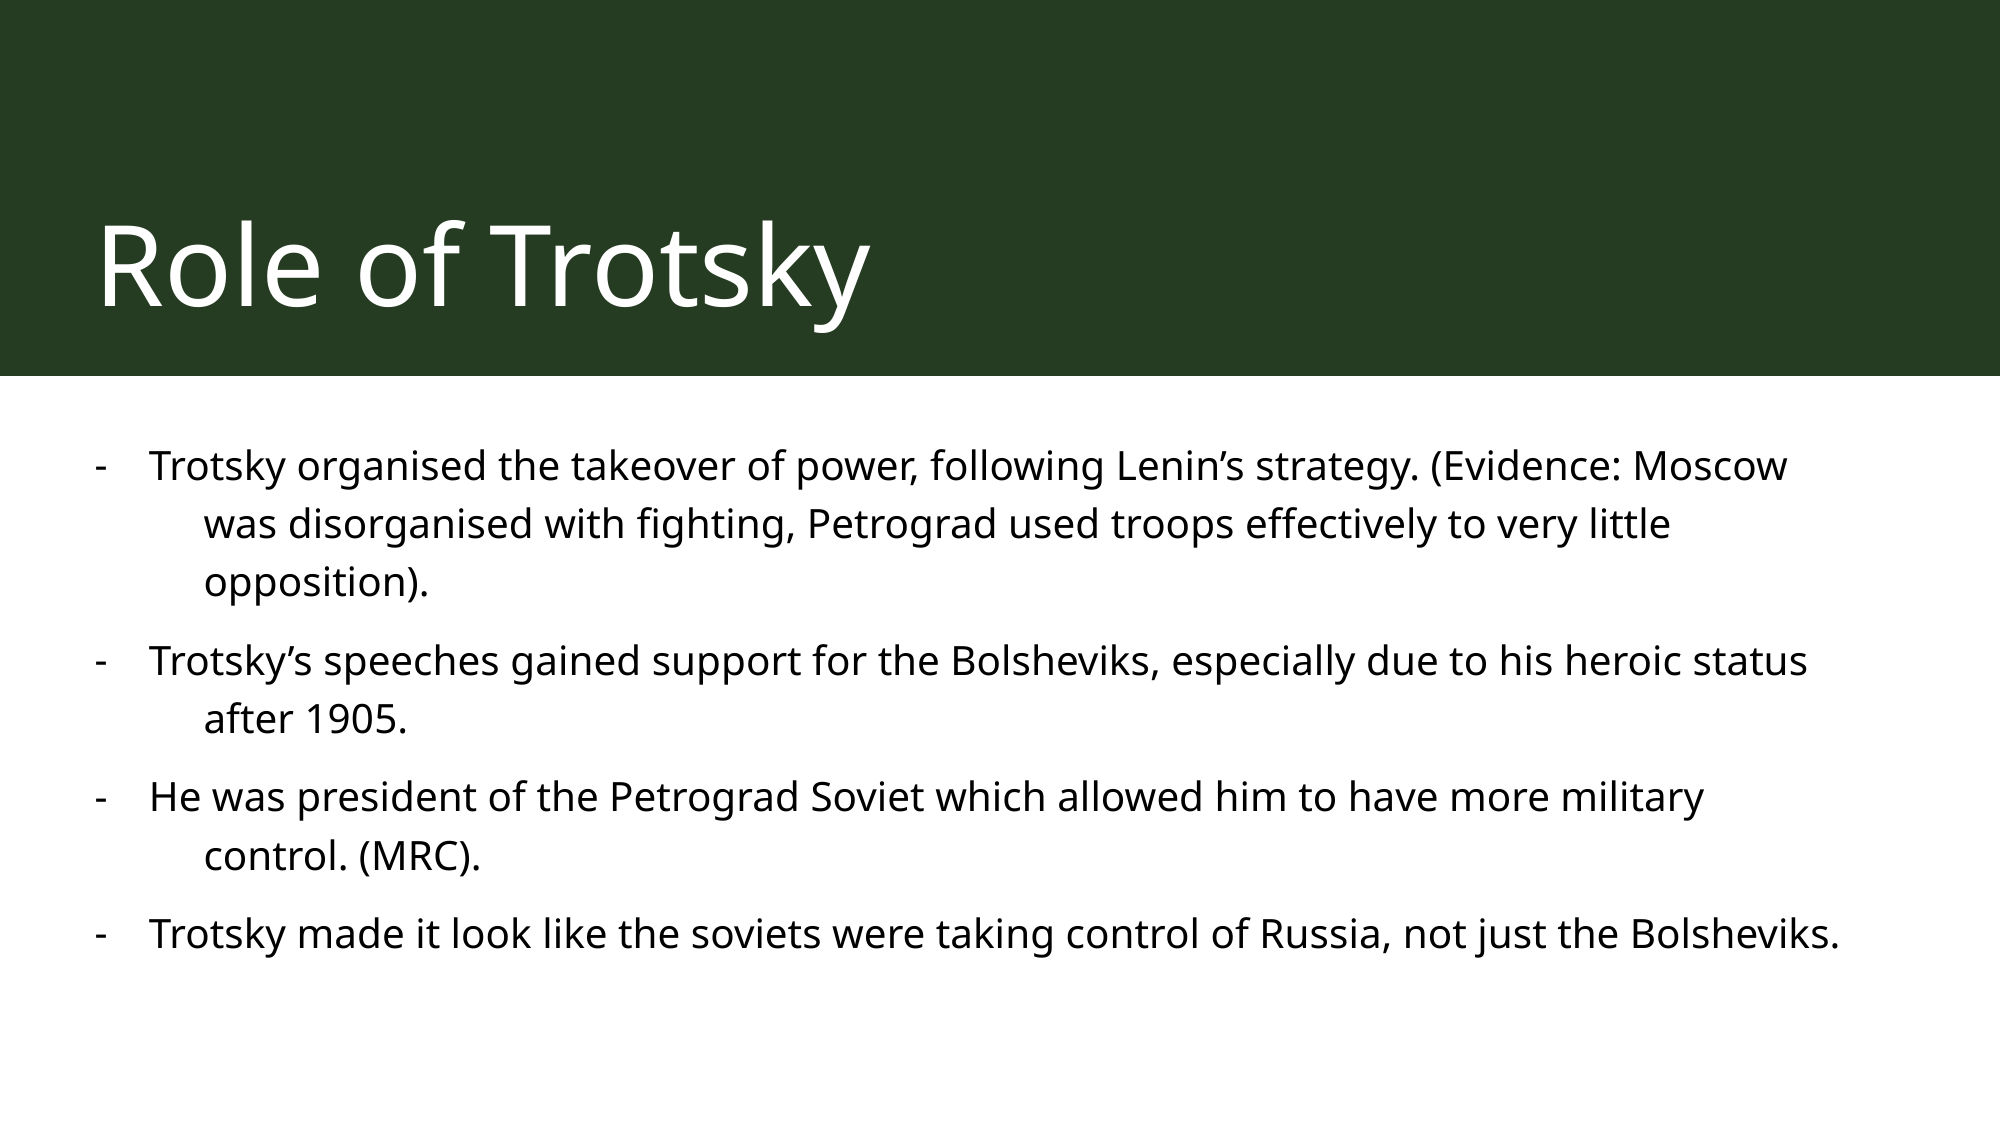

# Role of Trotsky
Trotsky organised the takeover of power, following Lenin’s strategy. (Evidence: Moscow was disorganised with fighting, Petrograd used troops effectively to very little opposition).
Trotsky’s speeches gained support for the Bolsheviks, especially due to his heroic status after 1905.
He was president of the Petrograd Soviet which allowed him to have more military control. (MRC).
Trotsky made it look like the soviets were taking control of Russia, not just the Bolsheviks.